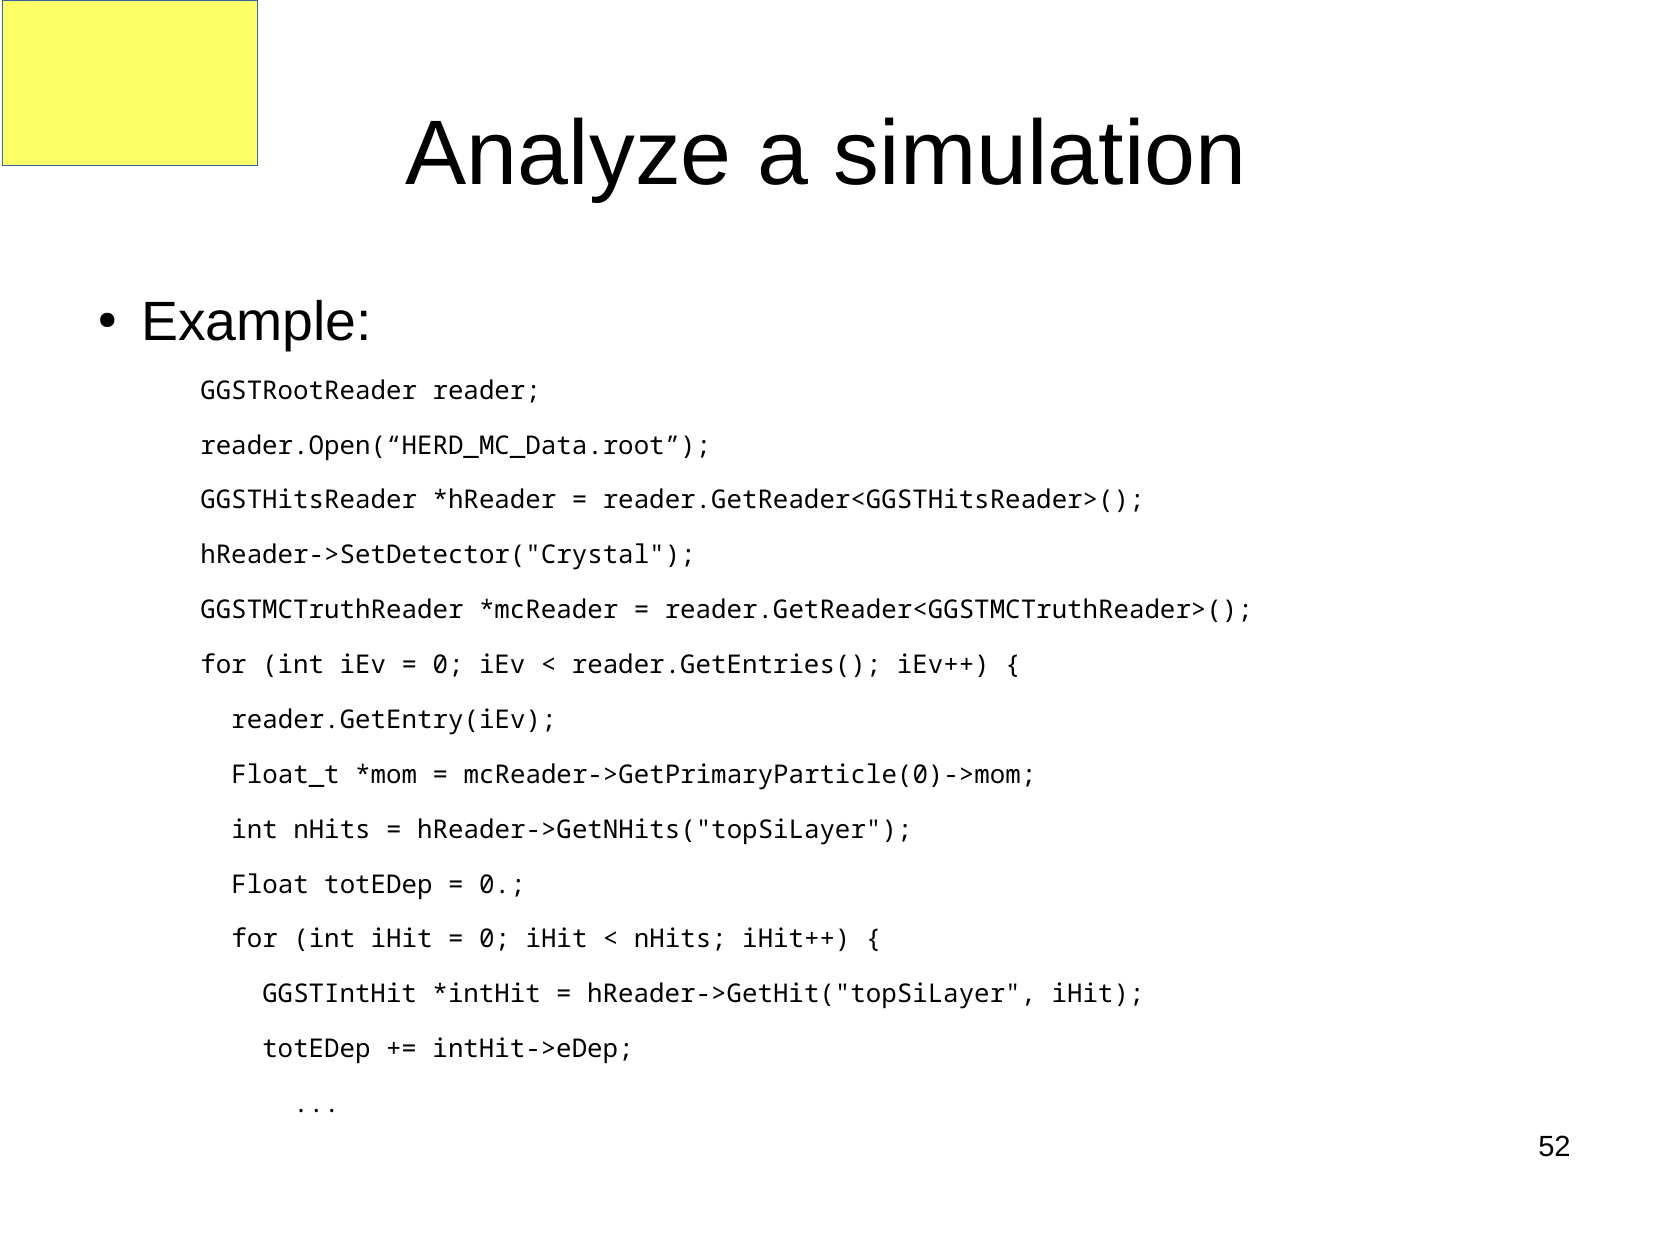

# Analyze a simulation
Example:
GGSTRootReader reader;
reader.Open(“HERD_MC_Data.root”);
GGSTHitsReader *hReader = reader.GetReader<GGSTHitsReader>();
hReader->SetDetector("Crystal");
GGSTMCTruthReader *mcReader = reader.GetReader<GGSTMCTruthReader>();
for (int iEv = 0; iEv < reader.GetEntries(); iEv++) {
 reader.GetEntry(iEv);
 Float_t *mom = mcReader->GetPrimaryParticle(0)->mom;
 int nHits = hReader->GetNHits("topSiLayer");
 Float totEDep = 0.;
 for (int iHit = 0; iHit < nHits; iHit++) {
 GGSTIntHit *intHit = hReader->GetHit("topSiLayer", iHit);
 totEDep += intHit->eDep;
 ...
52